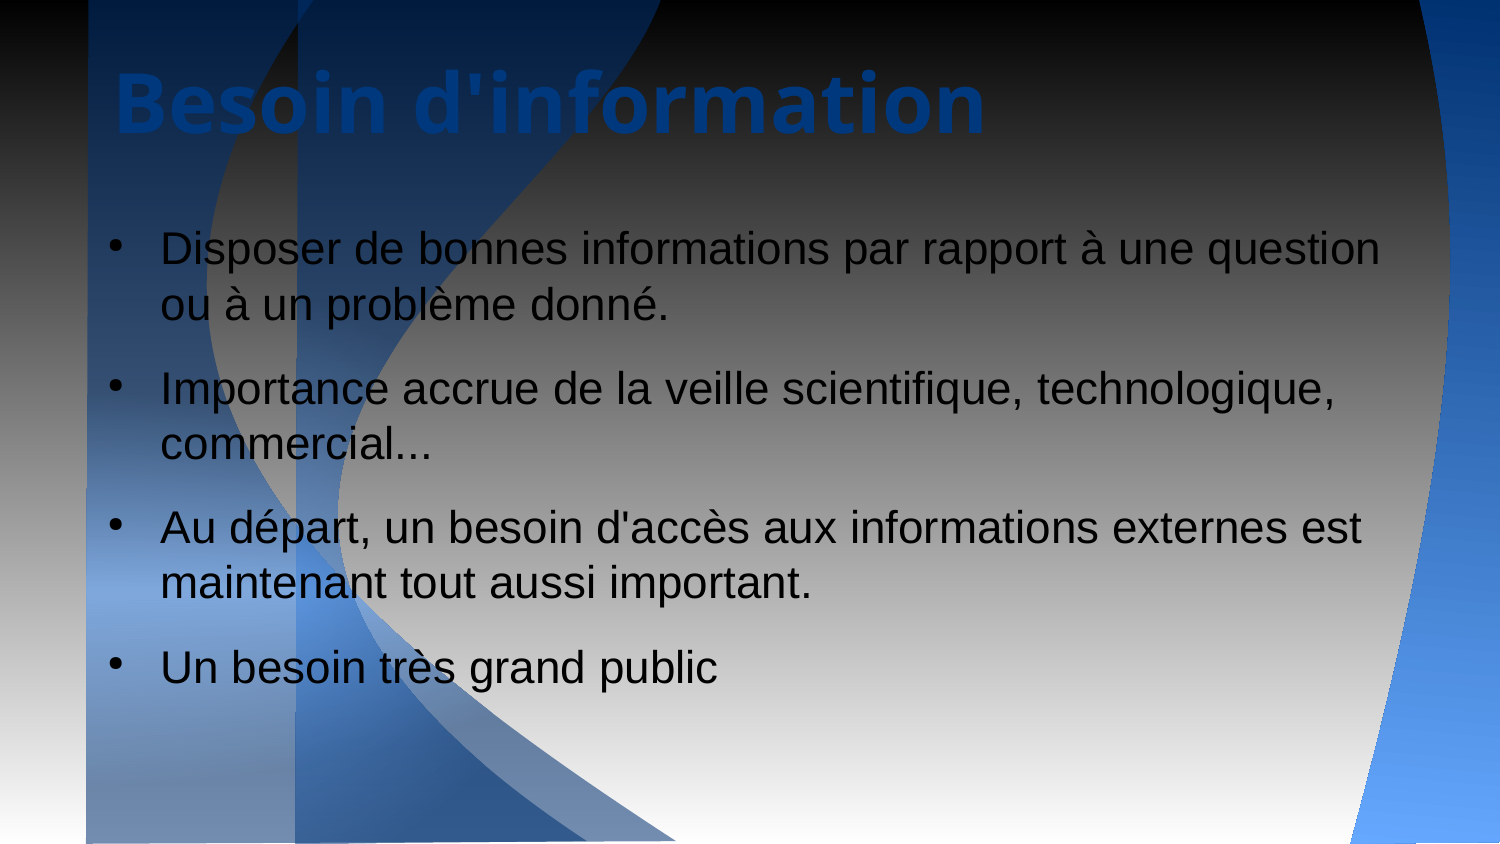

Besoin d'information
# Disposer de bonnes informations par rapport à une question ou à un problème donné.
Importance accrue de la veille scientifique, technologique, commercial...
Au départ, un besoin d'accès aux informations externes est maintenant tout aussi important.
Un besoin très grand public